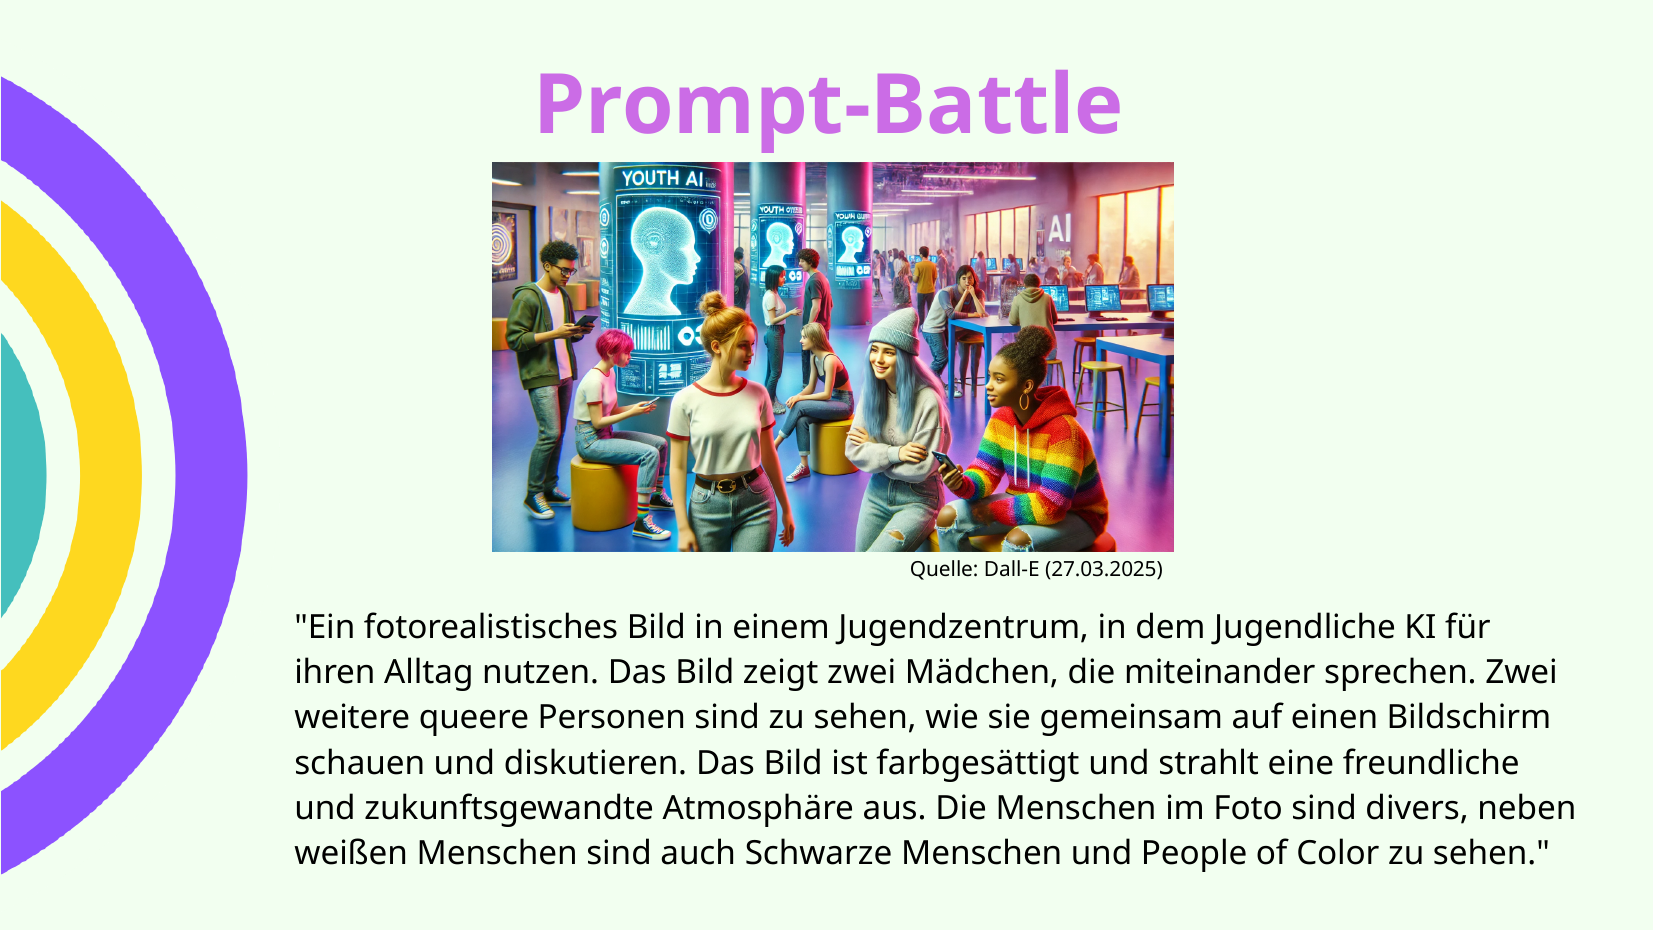

Prompt-Battle
Quelle: Dall-E (27.03.2025)
"Ein fotorealistisches Bild in einem Jugendzentrum, in dem Jugendliche KI für ihren Alltag nutzen. Das Bild zeigt zwei Mädchen, die miteinander sprechen. Zwei weitere queere Personen sind zu sehen, wie sie gemeinsam auf einen Bildschirm schauen und diskutieren. Das Bild ist farbgesättigt und strahlt eine freundliche und zukunftsgewandte Atmosphäre aus. Die Menschen im Foto sind divers, neben weißen Menschen sind auch Schwarze Menschen und People of Color zu sehen."